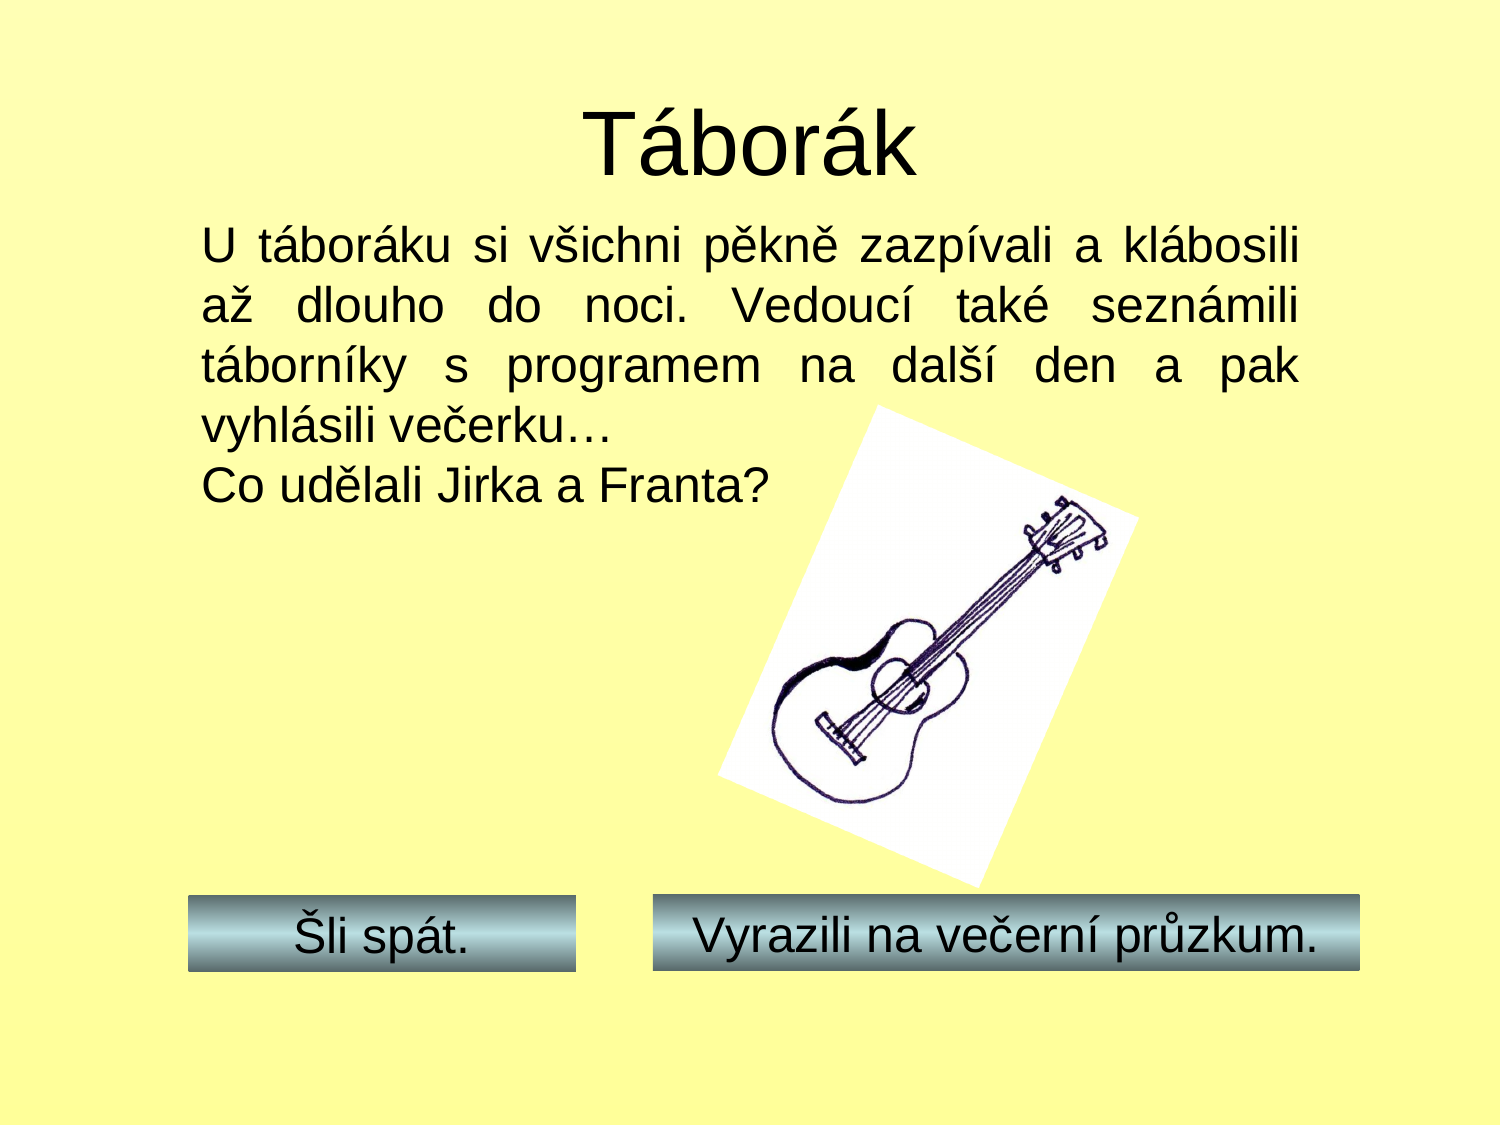

# Táborák
U táboráku si všichni pěkně zazpívali a klábosili až dlouho do noci. Vedoucí také seznámili táborníky s programem na další den a pak vyhlásili večerku…
Co udělali Jirka a Franta?
Vyrazili na večerní průzkum.
Šli spát.